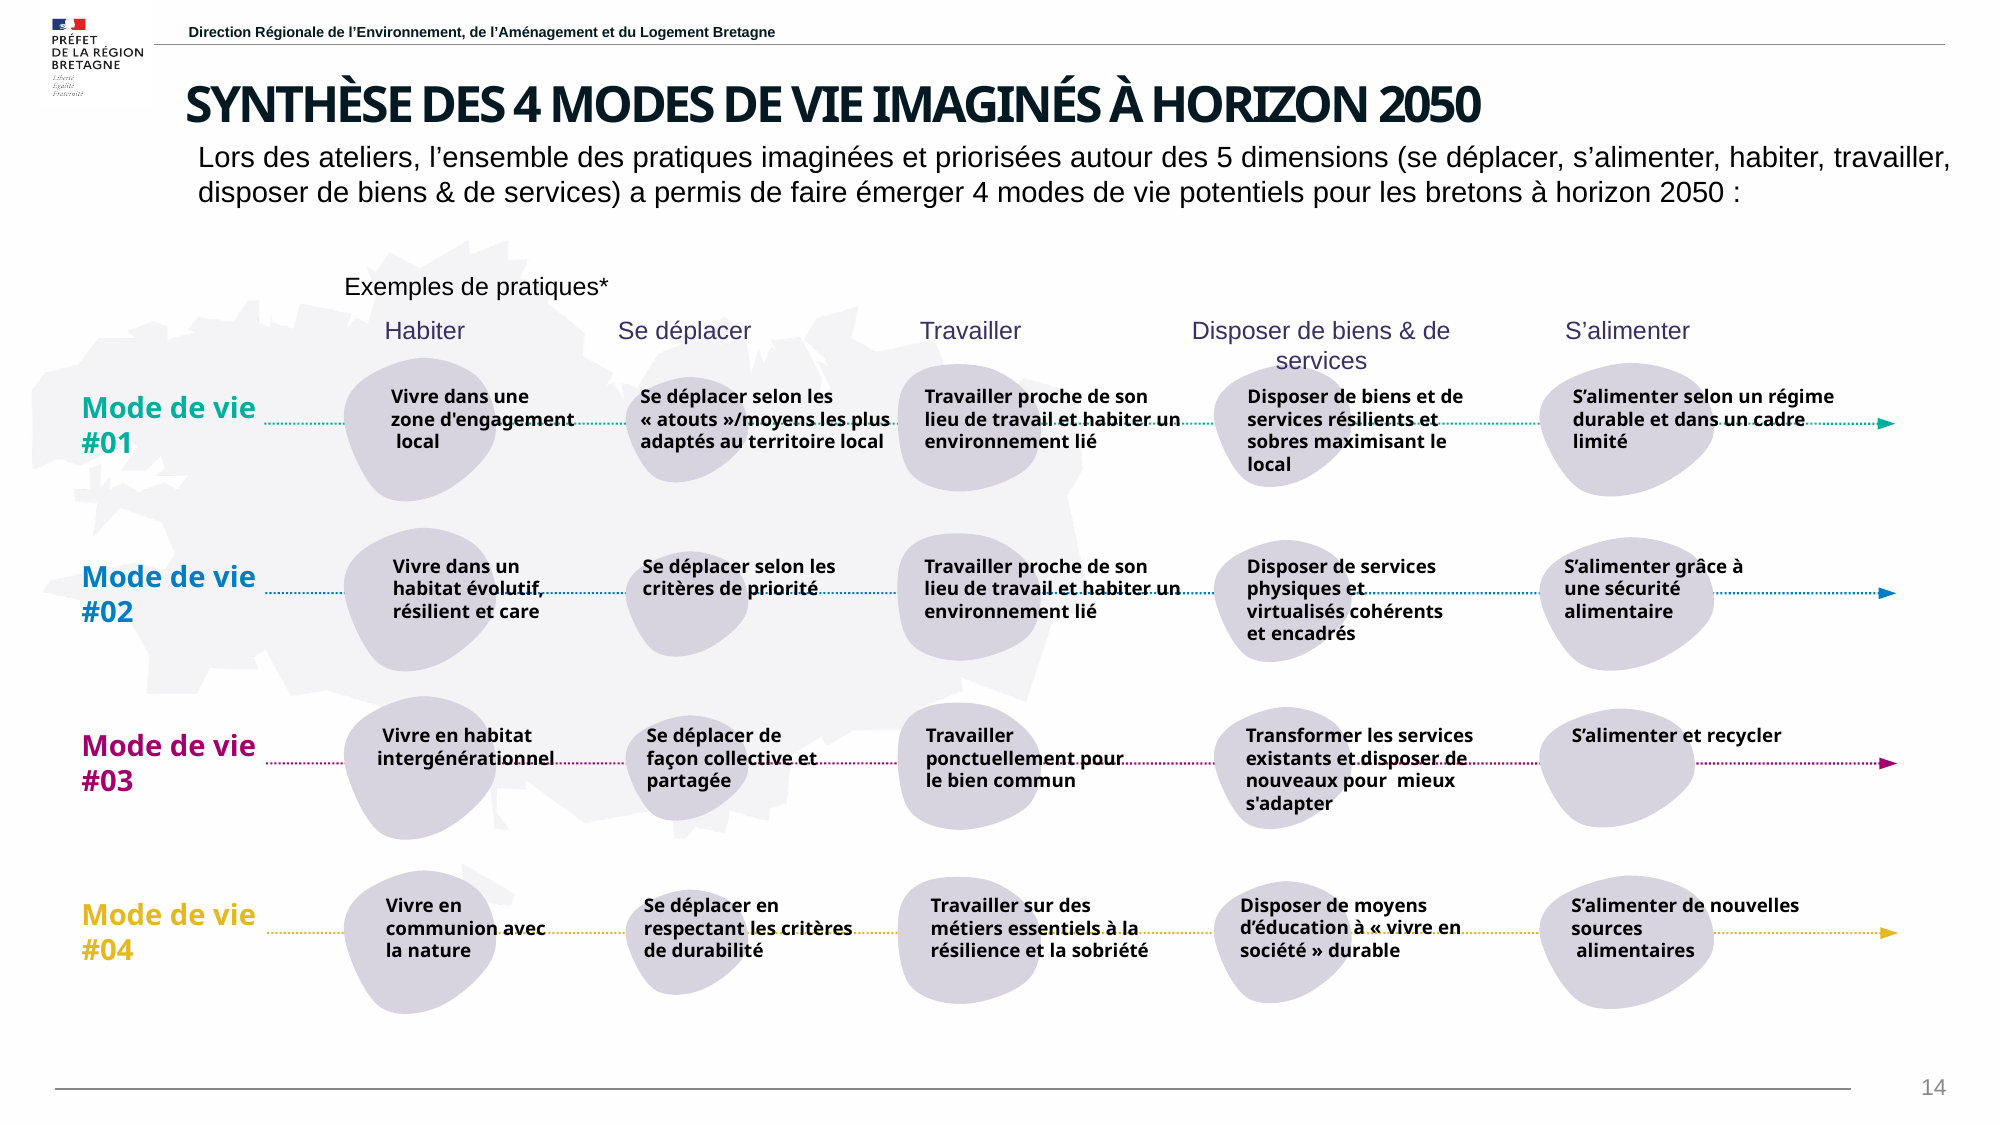

Direction Régionale de l’Environnement, de l’Aménagement et du Logement Bretagne
SYNTHÈSE DES 4 MODES DE VIE IMAGINÉS À HORIZON 2050
Lors des ateliers, l’ensemble des pratiques imaginées et priorisées autour des 5 dimensions (se déplacer, s’alimenter, habiter, travailler, disposer de biens & de services) a permis de faire émerger 4 modes de vie potentiels pour les bretons à horizon 2050 :
Exemples de pratiques*
Habiter
Se déplacer
Travailler
Disposer de biens & de services
S’alimenter
Vivre dans une zone d'engagement local
Se déplacer selon les « atouts »/moyens les plus adaptés au territoire local
Travailler proche de son lieu de travail et habiter un environnement lié
Disposer de biens et de services résilients et sobres maximisant le local
S’alimenter selon un régime durable et dans un cadre limité
Mode de vie #01
Vivre dans un habitat évolutif, résilient et care
Se déplacer selon les critères de priorité
Travailler proche de son lieu de travail et habiter un environnement lié
Disposer de services physiques et virtualisés cohérents et encadrés
S’alimenter grâce à une sécurité
alimentaire
Mode de vie #02
 Vivre en habitat intergénérationnel
Se déplacer de façon collective et partagée
Travailler ponctuellement pour le bien commun
Transformer les services existants et disposer de nouveaux pour  mieux s'adapter
S’alimenter et recycler
Mode de vie #03
Vivre en communion avec la nature
Se déplacer en respectant les critères de durabilité
Travailler sur des métiers essentiels à la résilience et la sobriété
Disposer de moyens d’éducation à « vivre en société » durable
S’alimenter de nouvelles sources
 alimentaires
Mode de vie #04